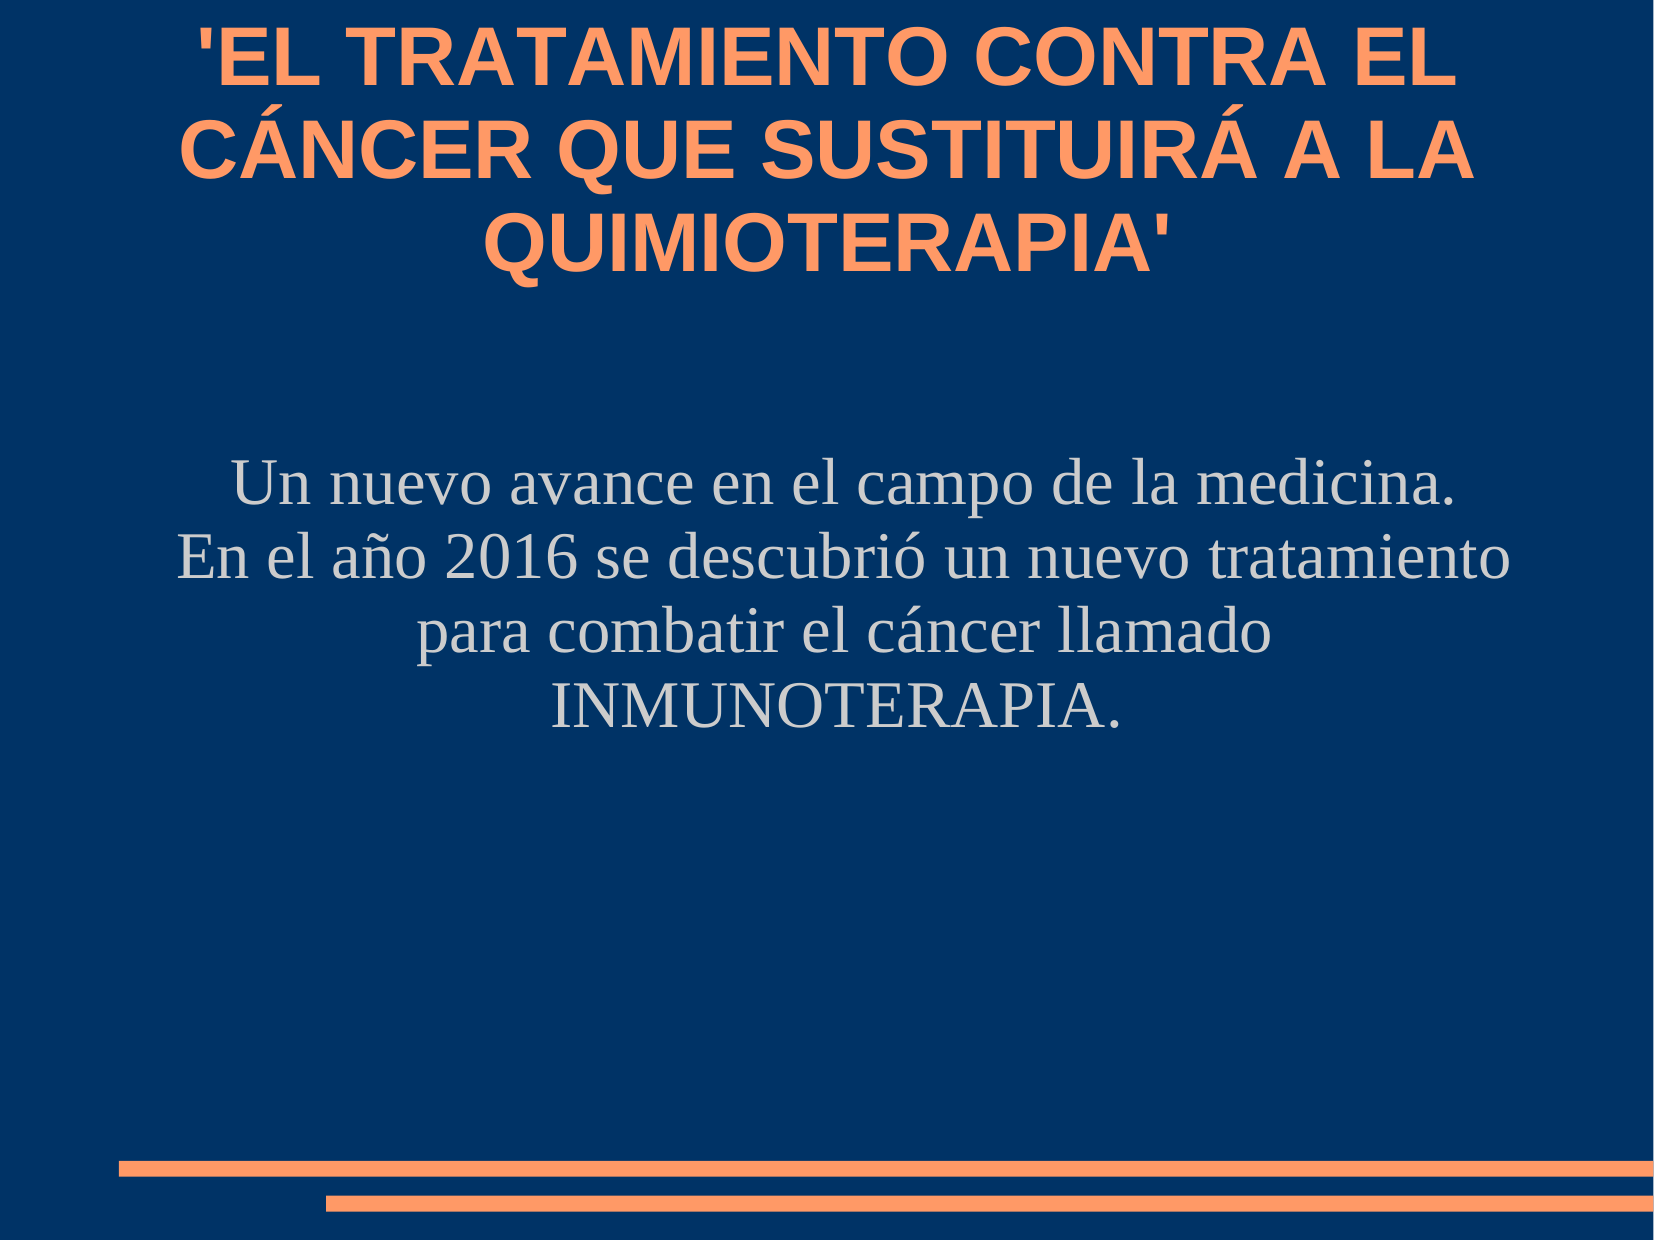

# 'EL TRATAMIENTO CONTRA EL CÁNCER QUE SUSTITUIRÁ A LA QUIMIOTERAPIA'
Un nuevo avance en el campo de la medicina.
En el año 2016 se descubrió un nuevo tratamiento para combatir el cáncer llamado INMUNOTERAPIA.